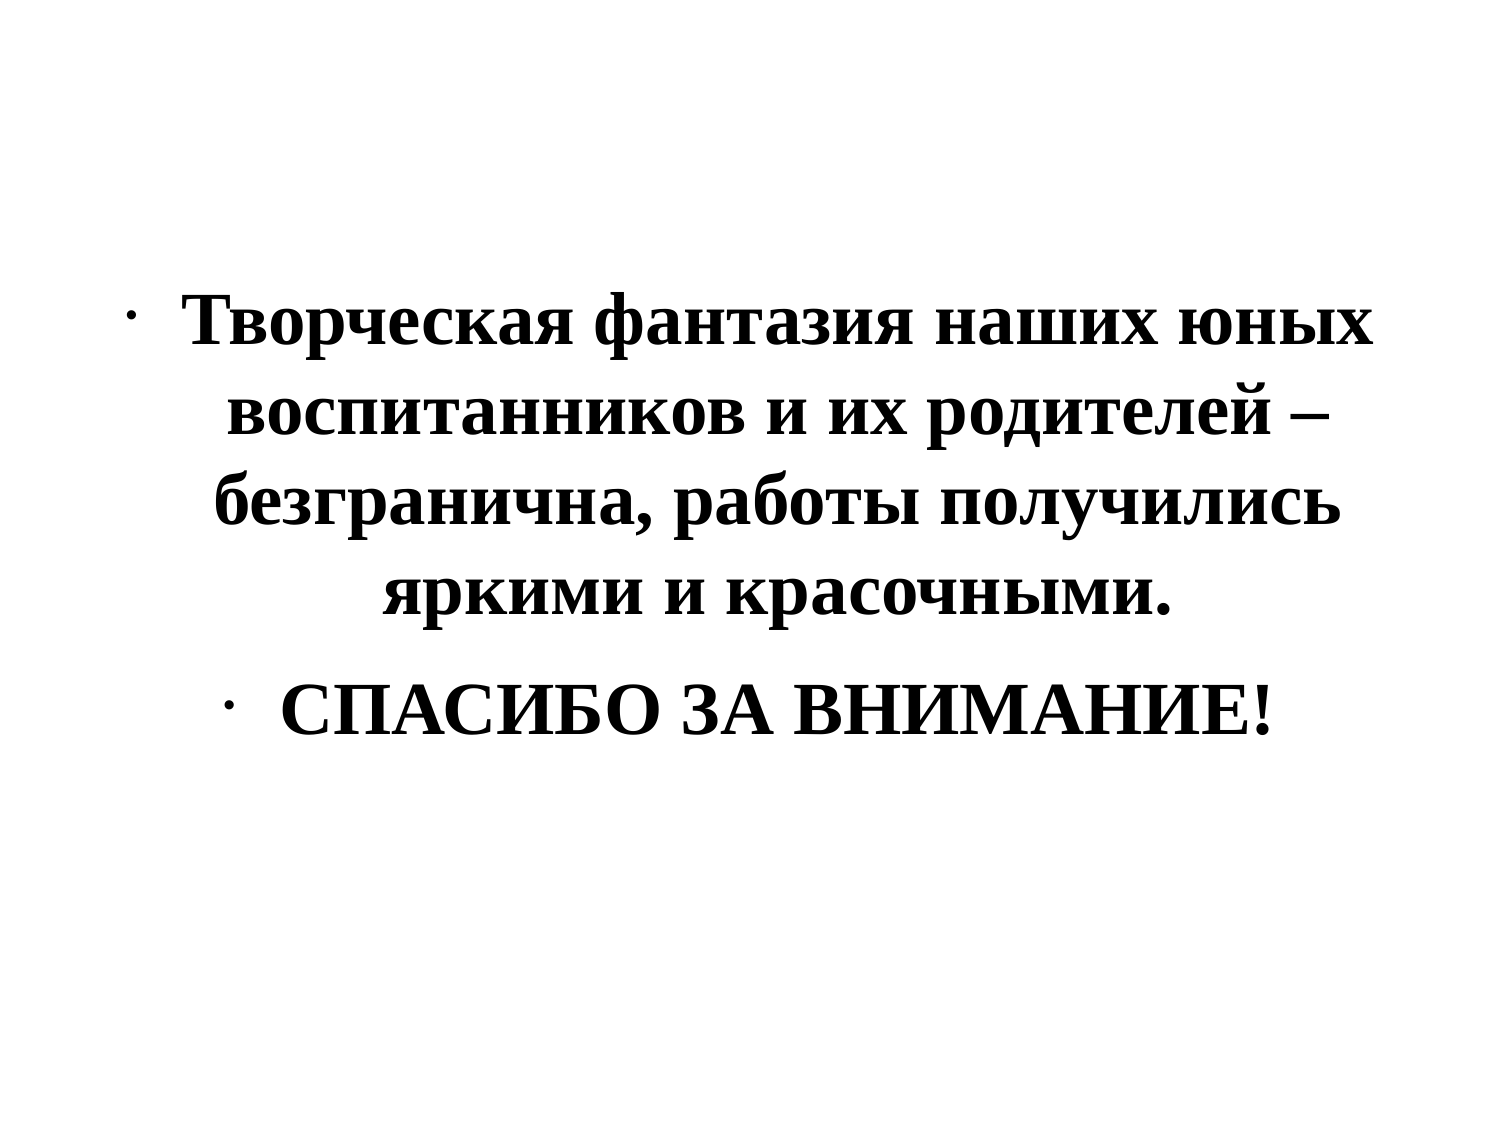

#
Творческая фантазия наших юных воспитанников и их родителей – безгранична, работы получились яркими и красочными.
СПАСИБО ЗА ВНИМАНИЕ!